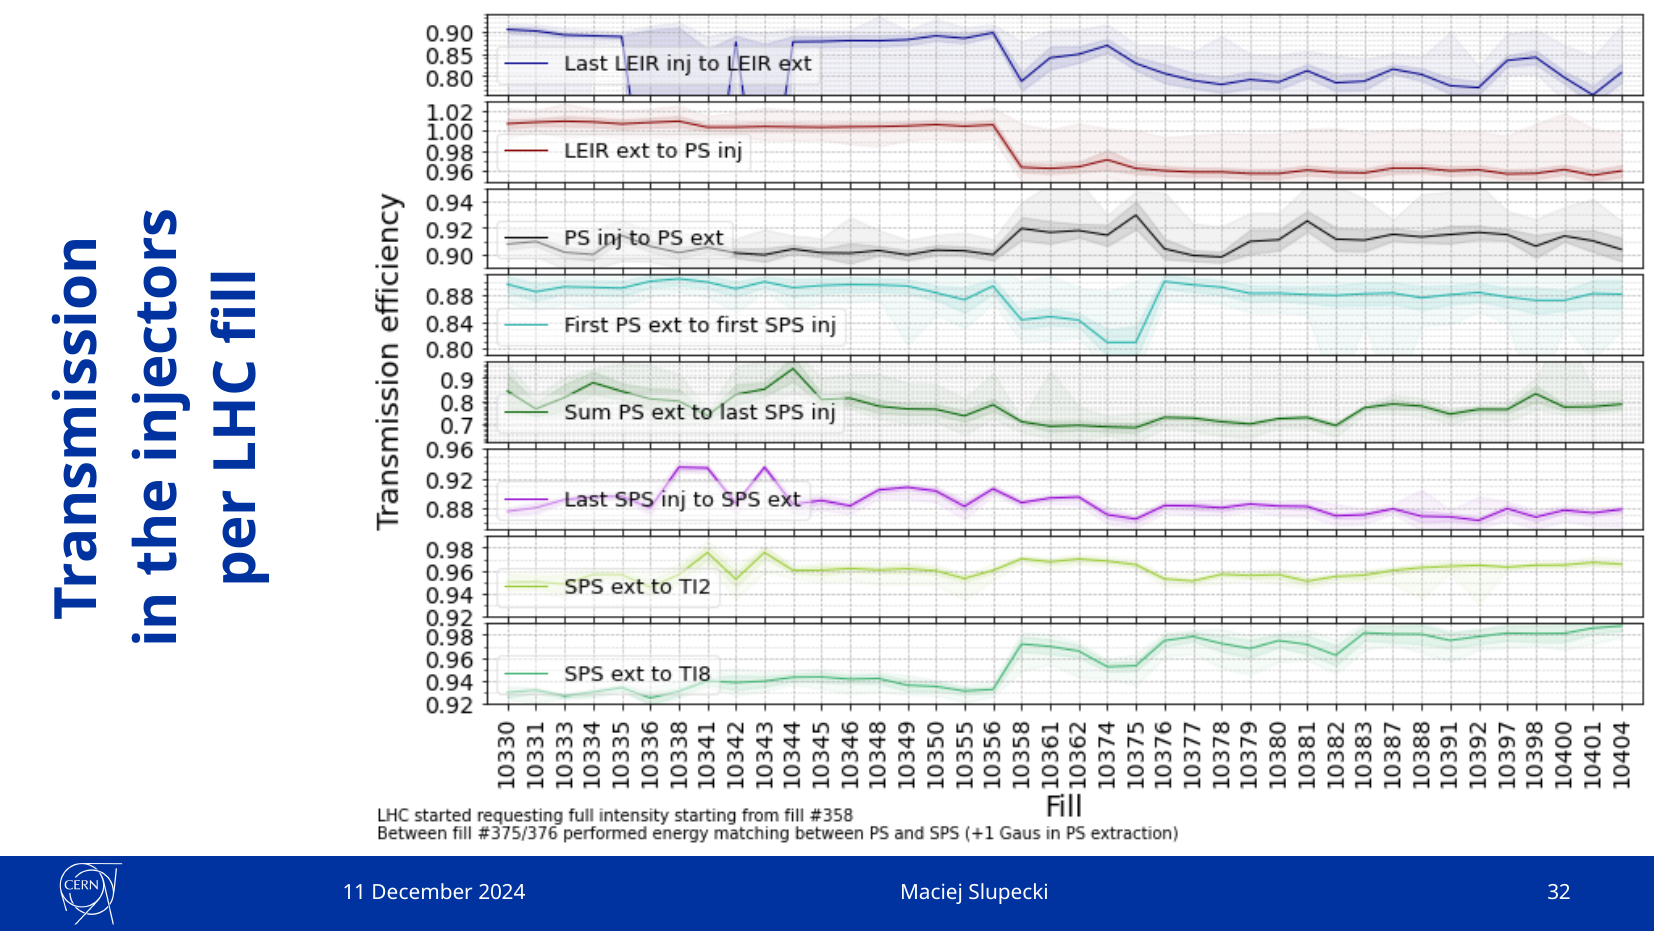

# Transmission in the injectors per LHC fill
Presenter | Presentation Title
32